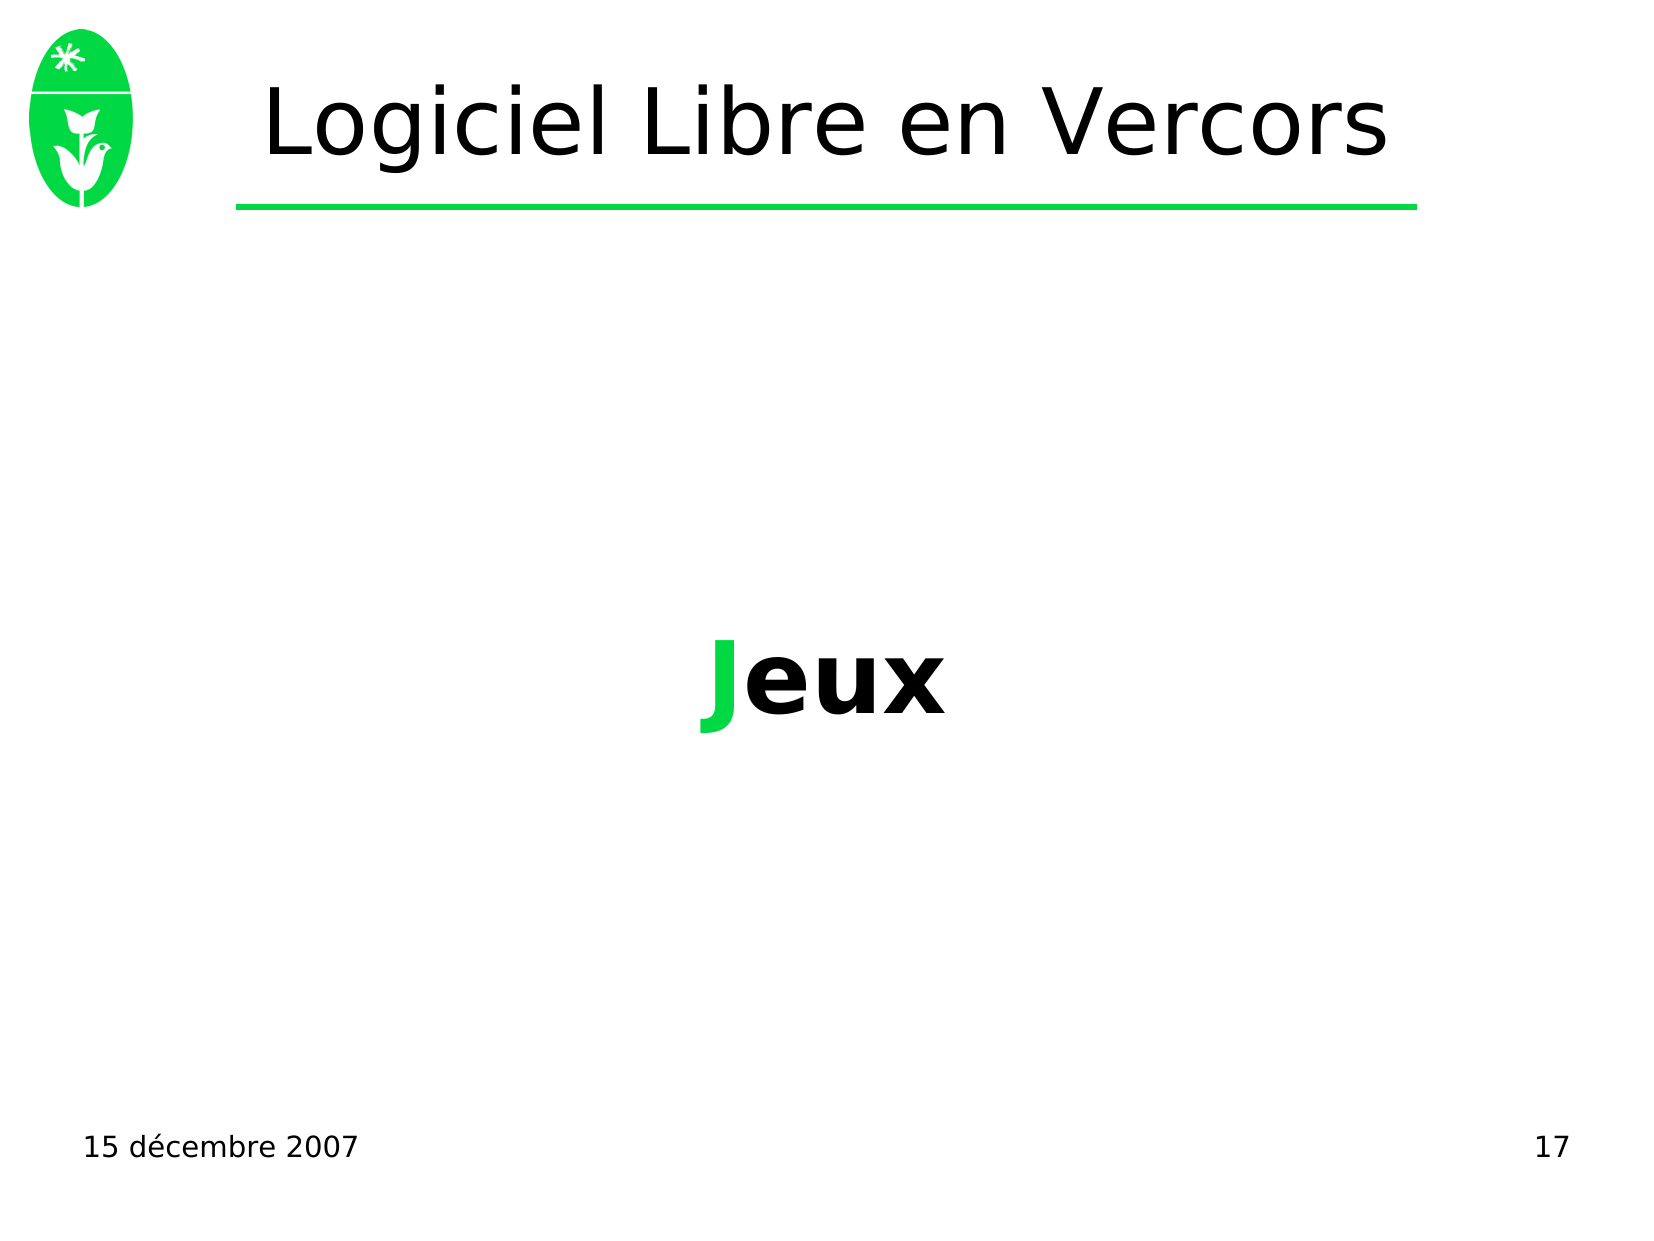

# Logiciel Libre en Vercors
Jeux
15 décembre 2007
17